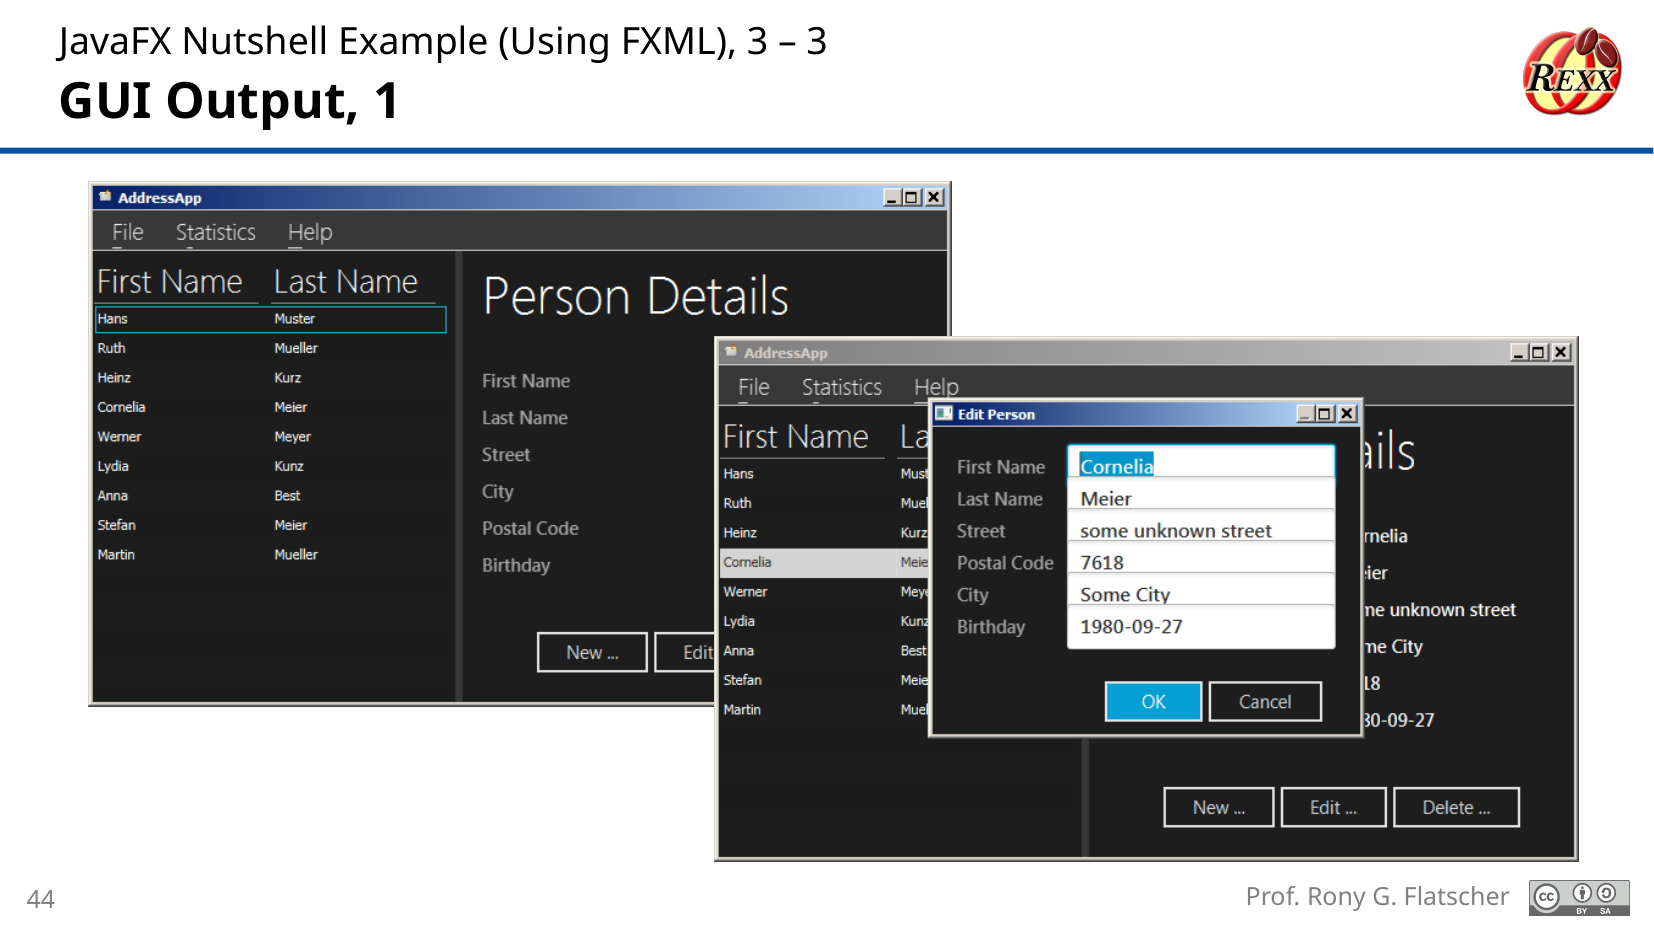

# JavaFX Nutshell Example (Using FXML), 3 – 3 GUI Output, 1